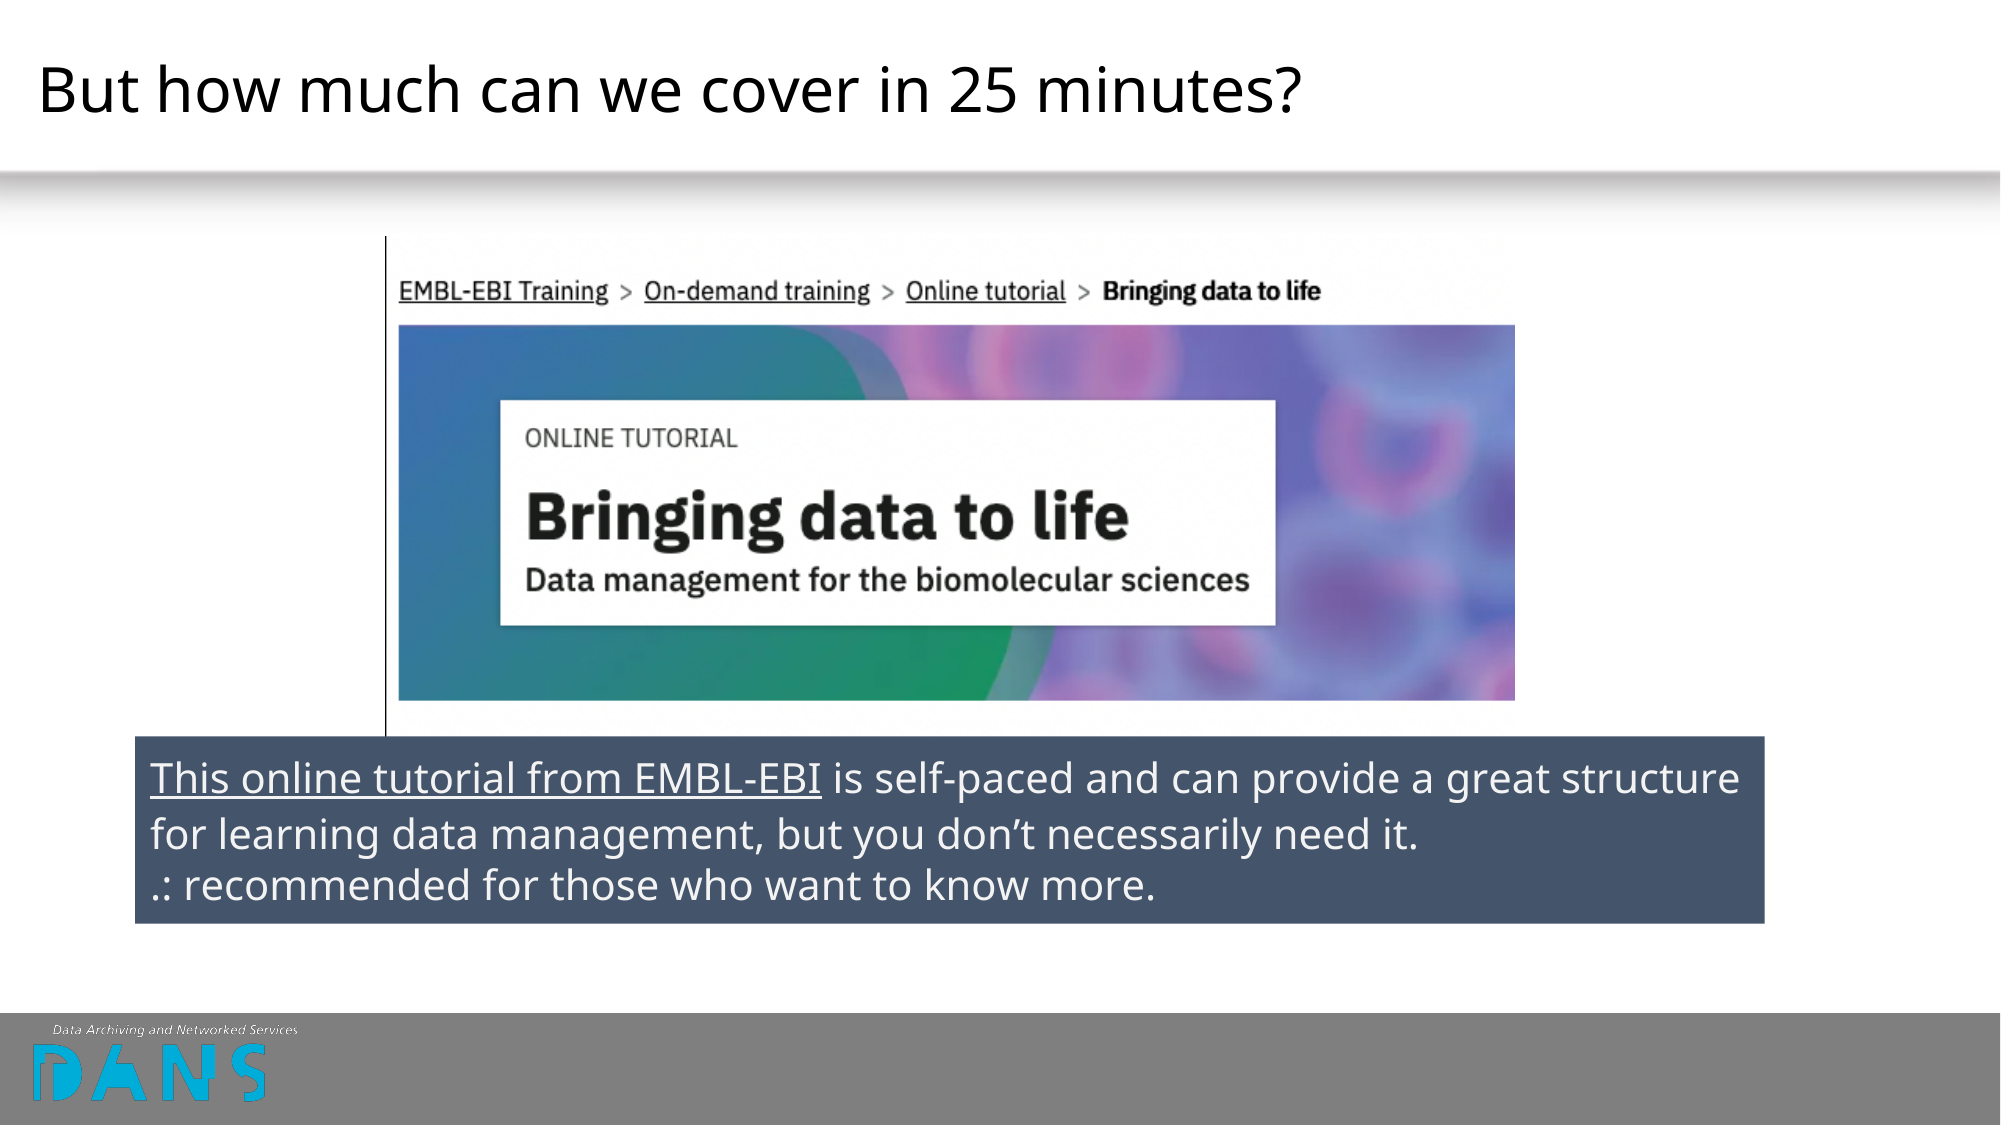

# But how much can we cover in 25 minutes?
This online tutorial from EMBL-EBI is self-paced and can provide a great structure for learning data management, but you don’t necessarily need it.
.: recommended for those who want to know more.